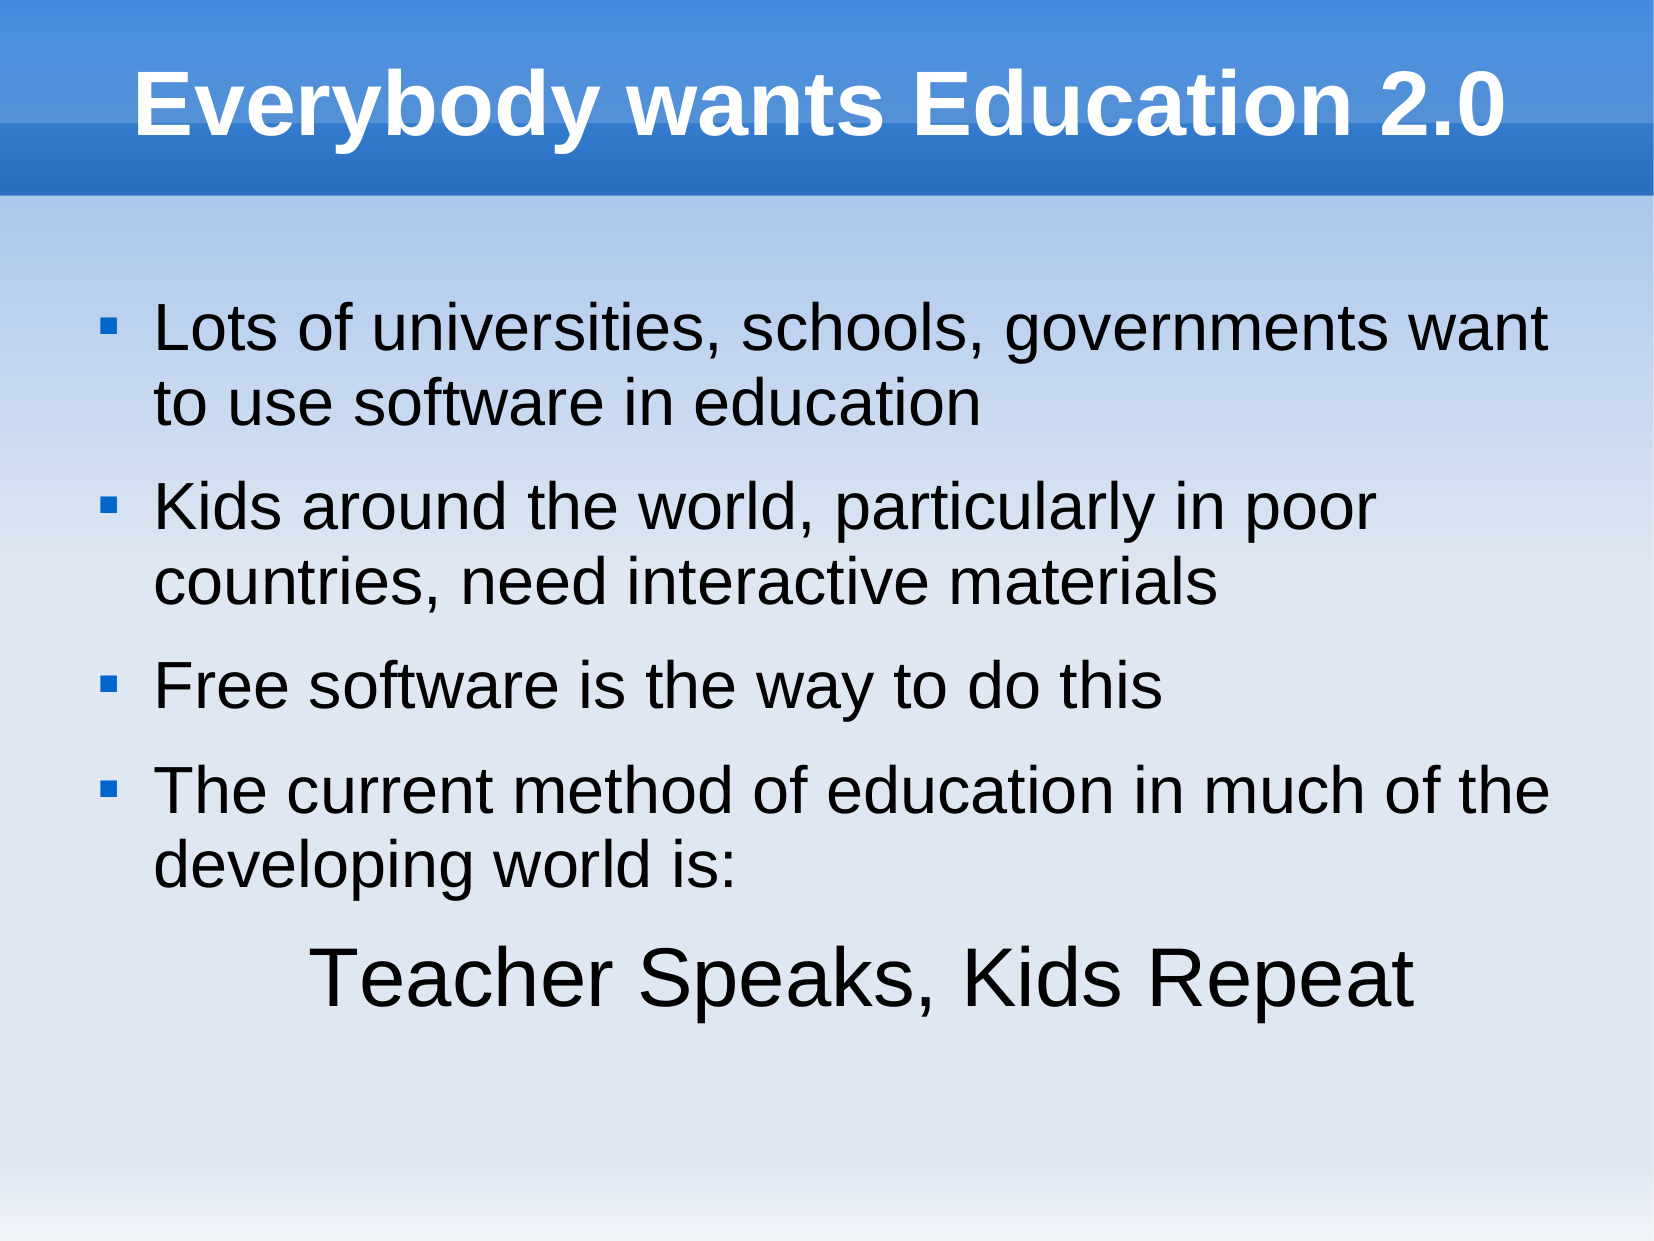

# Everybody wants Education 2.0
Lots of universities, schools, governments want to use software in education
Kids around the world, particularly in poor countries, need interactive materials
Free software is the way to do this
The current method of education in much of the developing world is:
Teacher Speaks, Kids Repeat